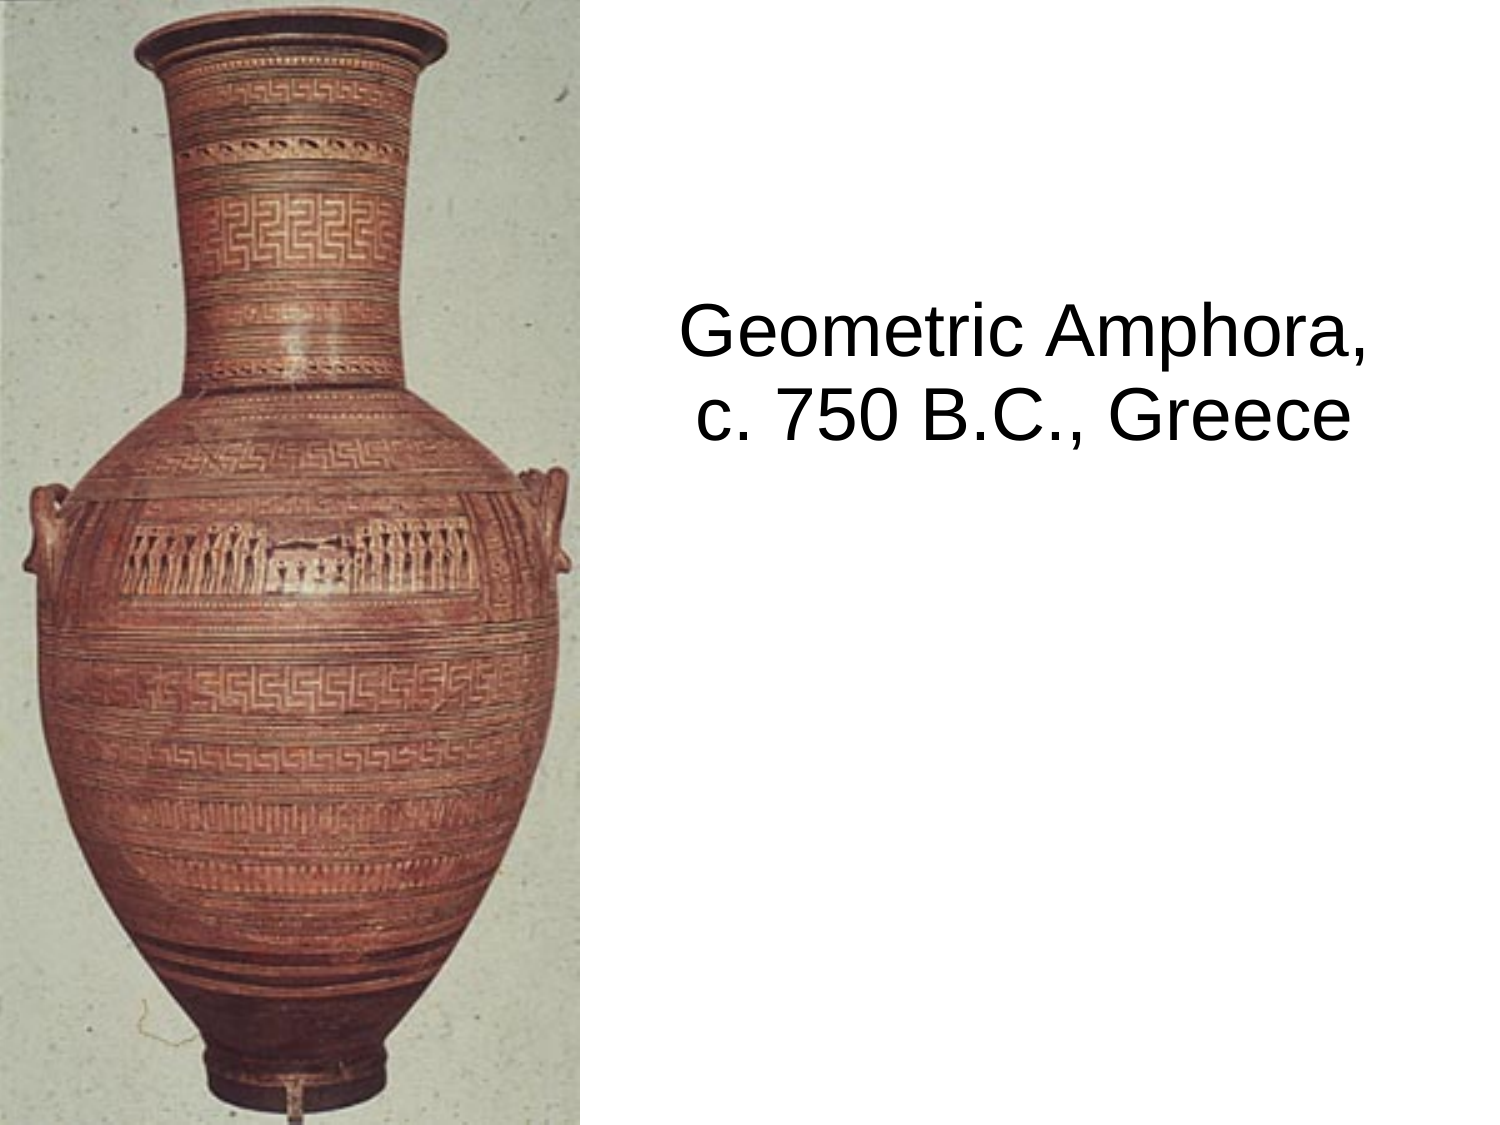

# Geometric Amphora, c. 750 B.C., Greece